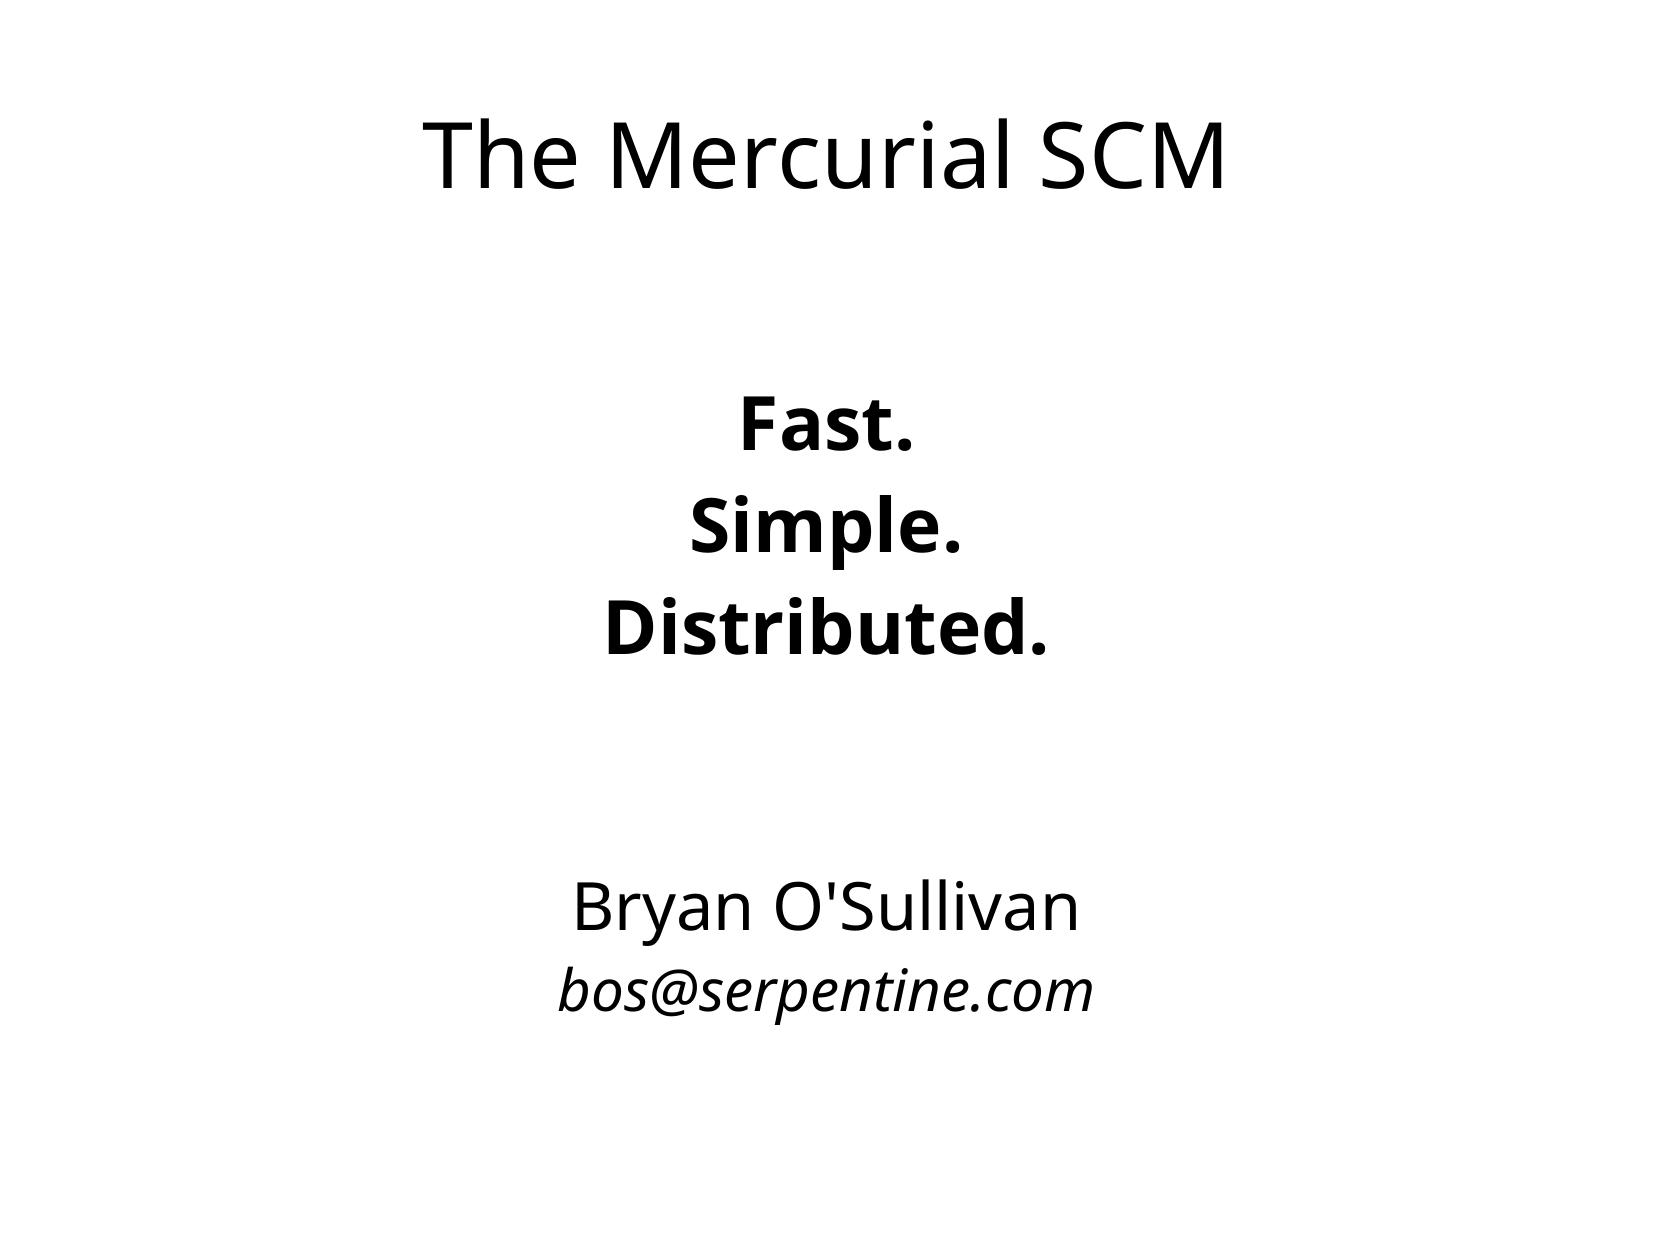

# The Mercurial SCM
Fast.
Simple.
Distributed.
Bryan O'Sullivan
bos@serpentine.com